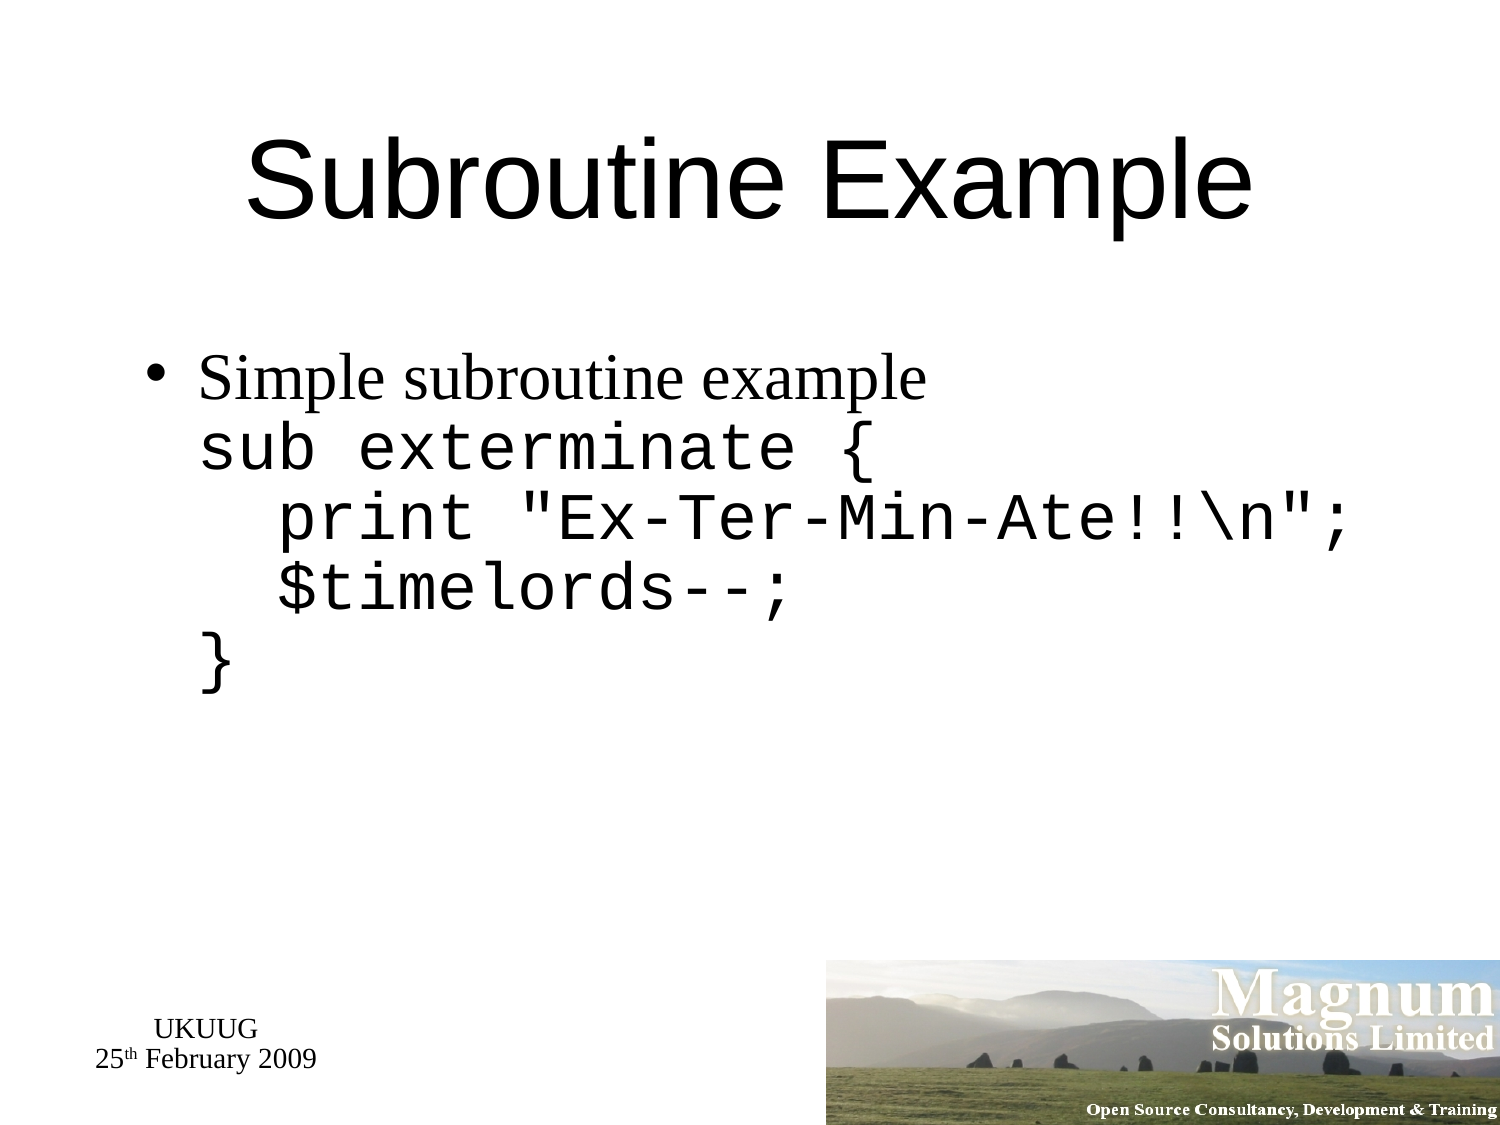

# Subroutine Example
Simple subroutine example
sub exterminate {
 print "Ex-Ter-Min-Ate!!\n";
 $timelords--;
}
92